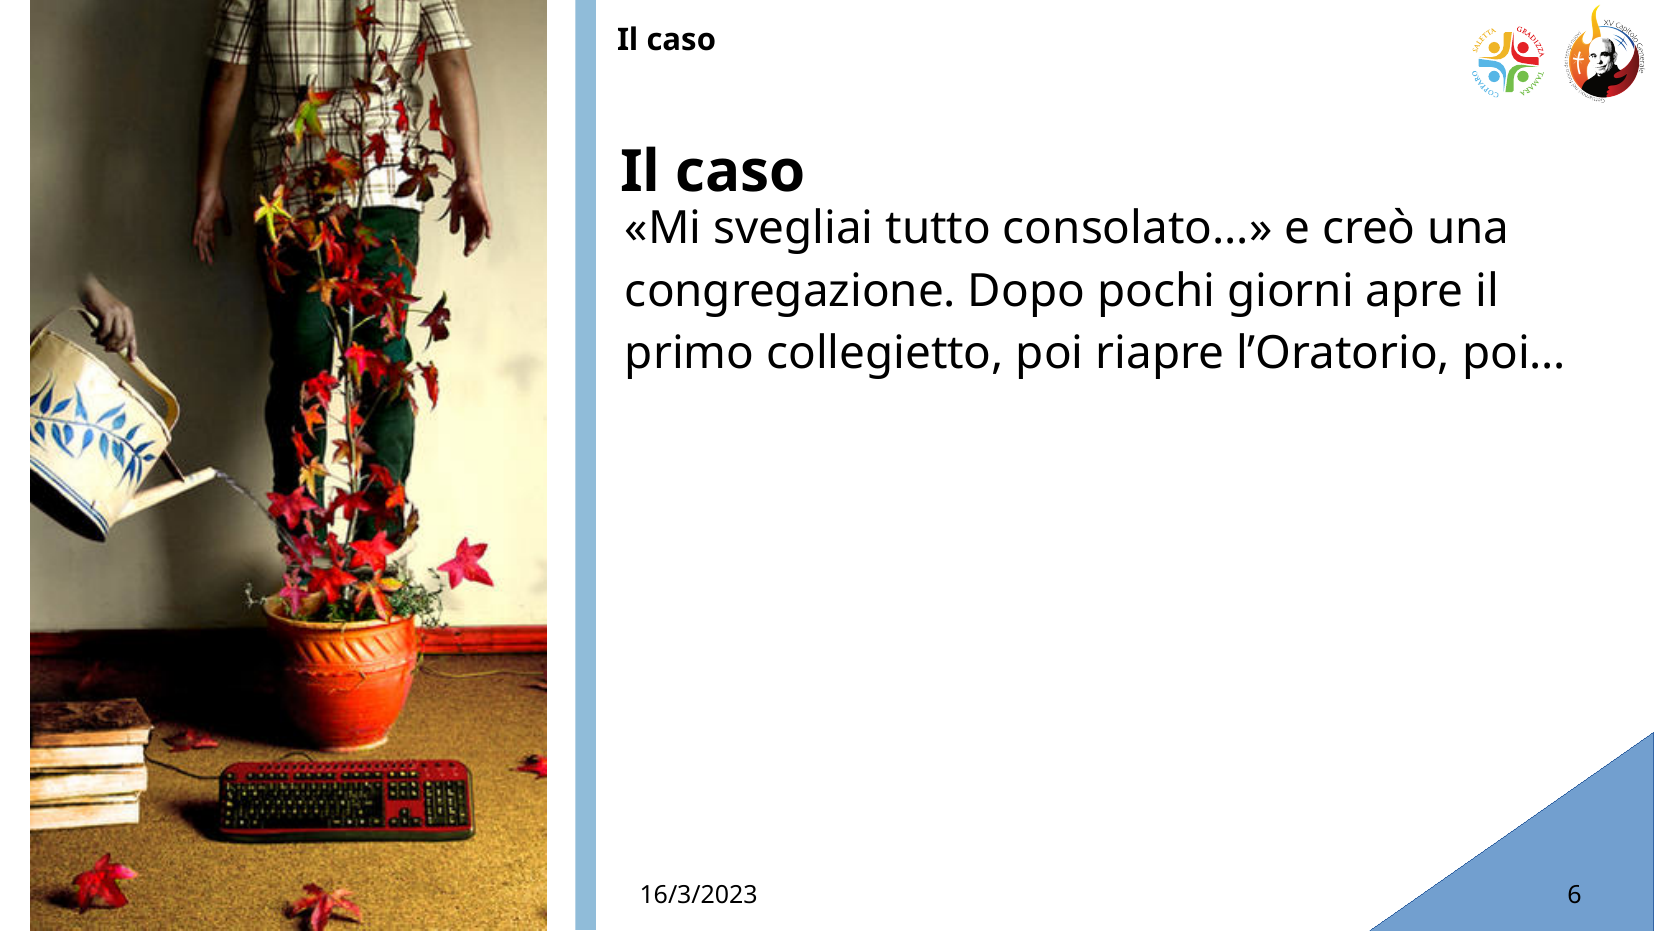

Il caso
Il caso
# «Mi svegliai tutto consolato...» e creò una congregazione. Dopo pochi giorni apre il primo collegietto, poi riapre l’Oratorio, poi…